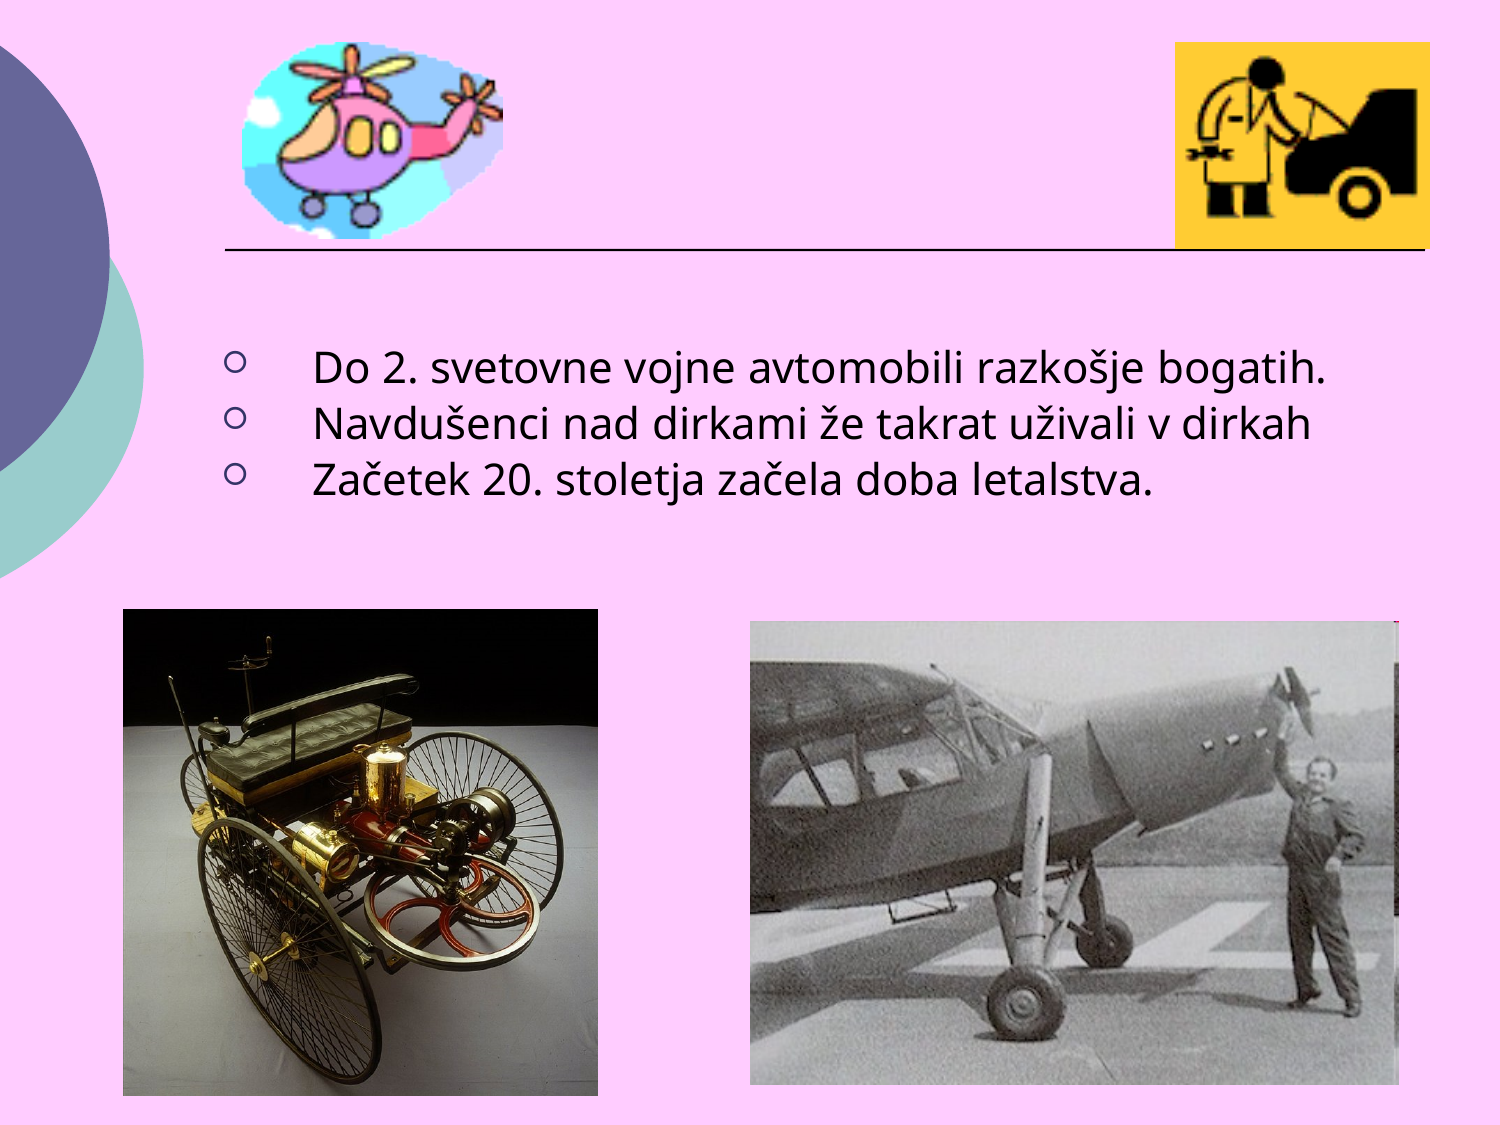

#
Do 2. svetovne vojne avtomobili razkošje bogatih.
Navdušenci nad dirkami že takrat uživali v dirkah
Začetek 20. stoletja začela doba letalstva.